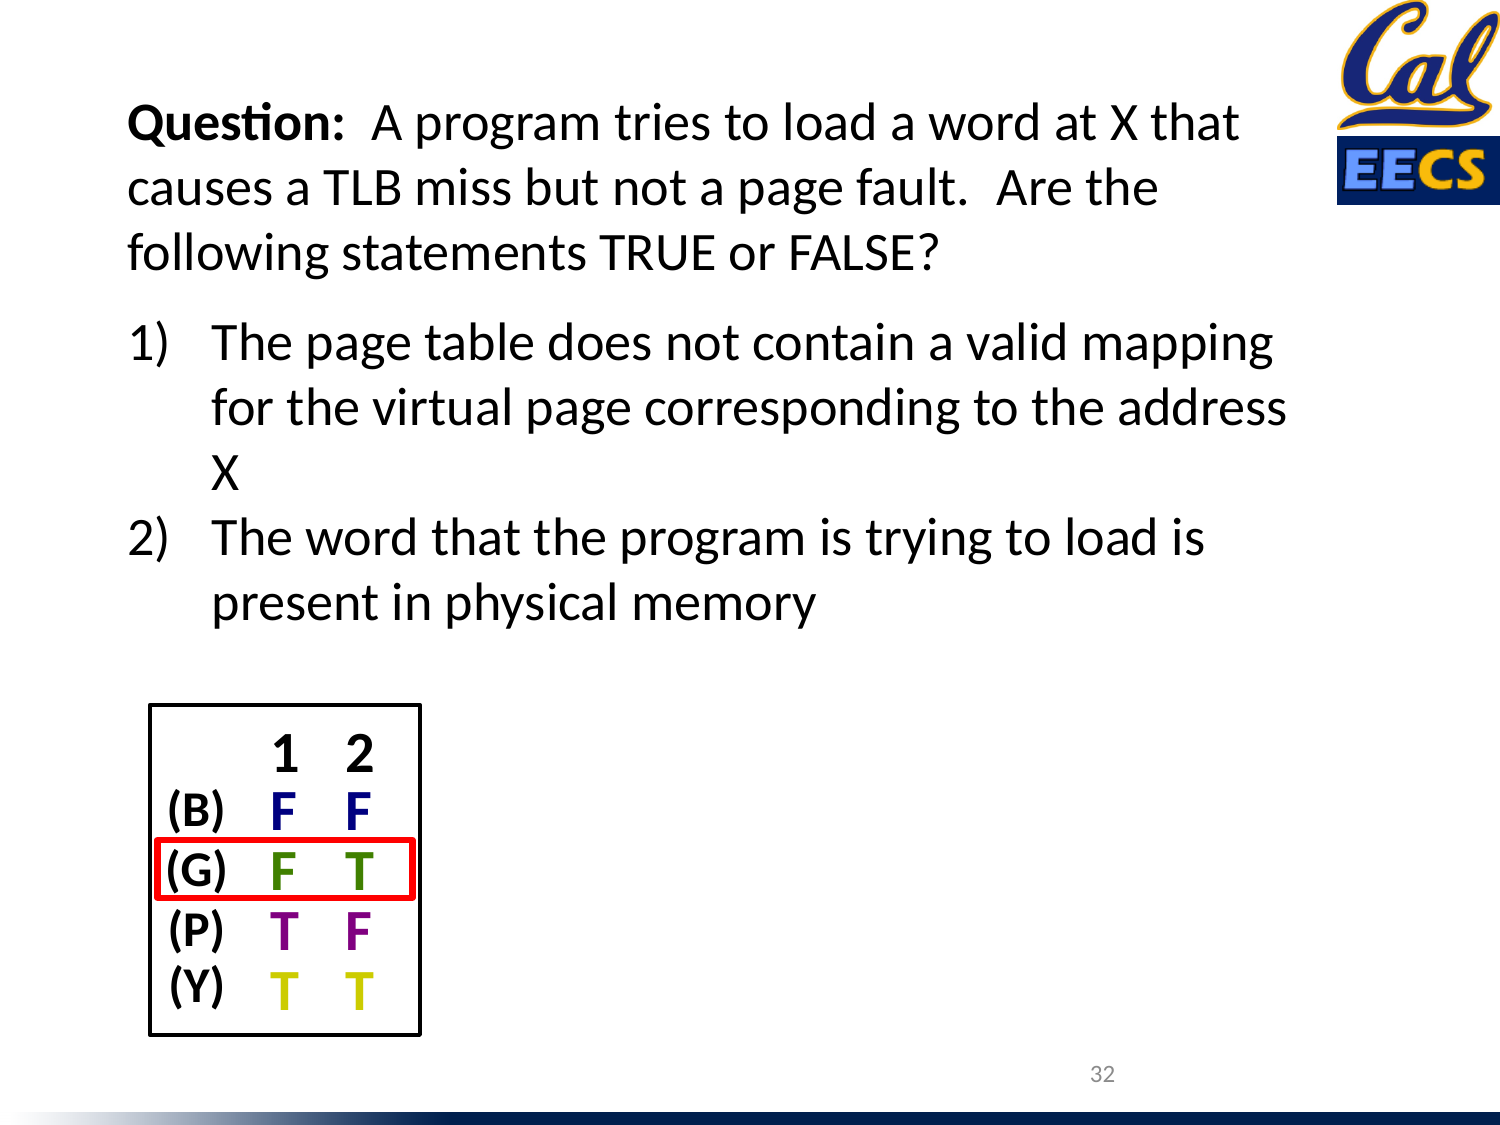

Question: A program tries to load a word at X that causes a TLB miss but not a page fault. Are the following statements TRUE or FALSE?
The page table does not contain a valid mapping for the virtual page corresponding to the address X
The word that the program is trying to load is present in physical memory
F	F
(B)
F	T
(G)
T	F
(P)
(Y)
T	T
1	2